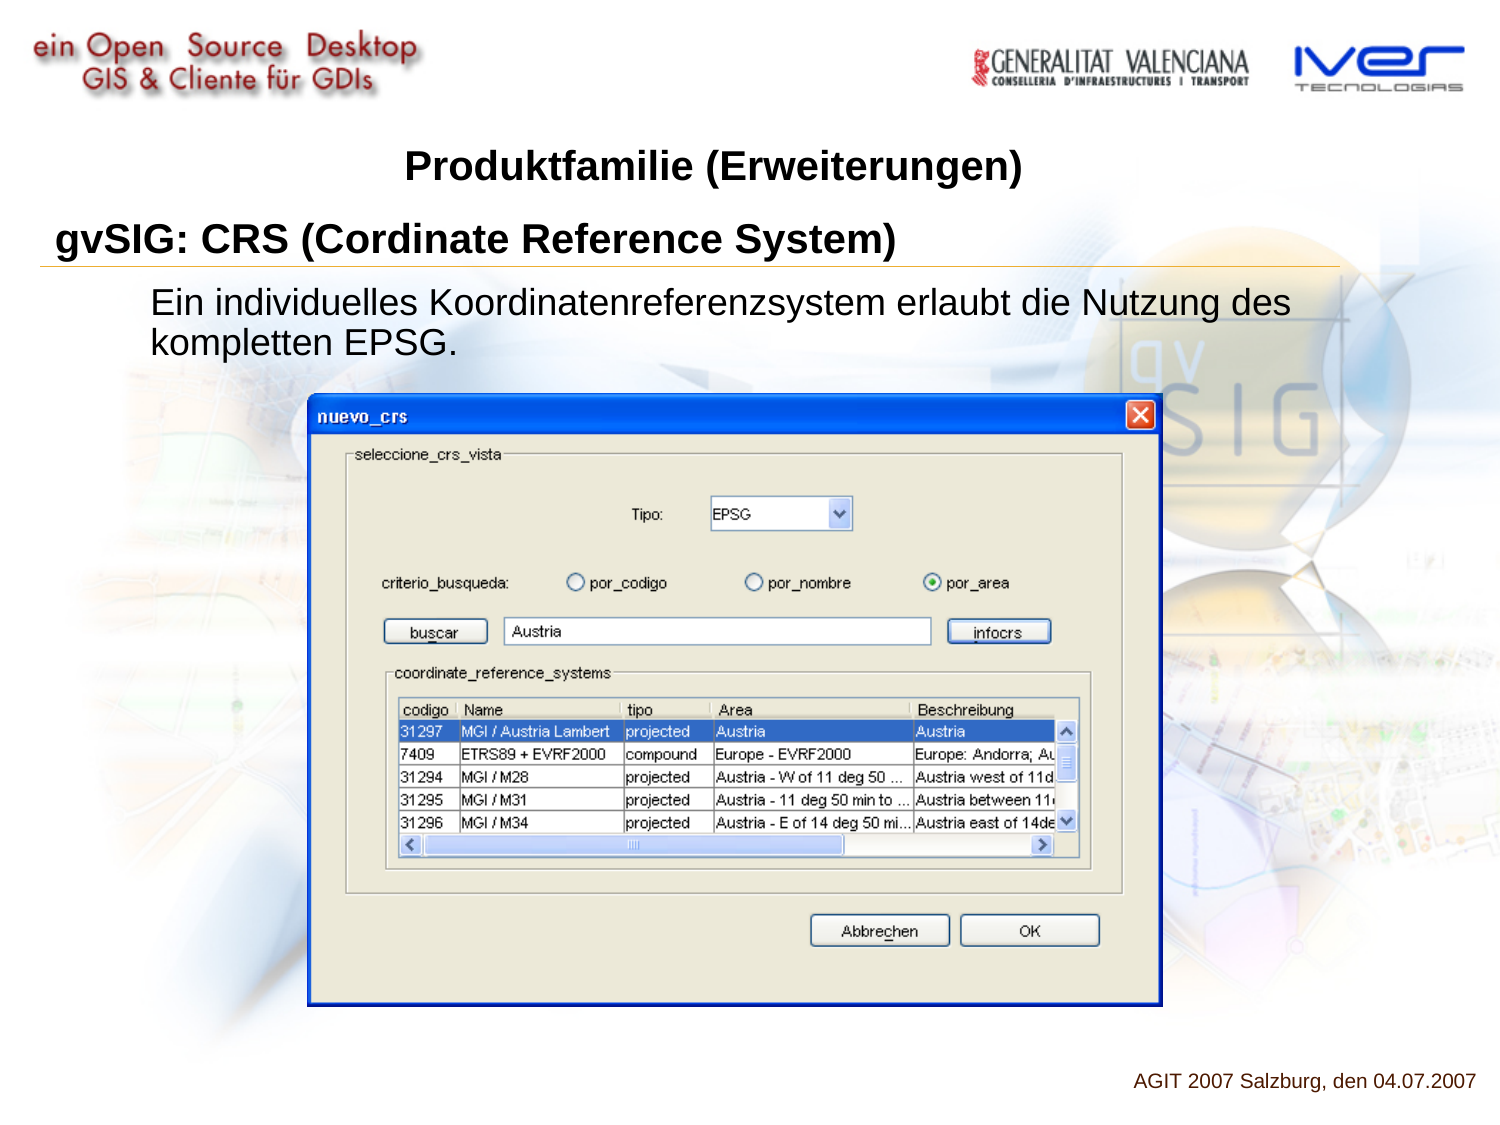

Produktfamilie (Erweiterungen)
gvSIG: CRS (Cordinate Reference System)
Ein individuelles Koordinatenreferenzsystem erlaubt die Nutzung des kompletten EPSG.
AGIT 2007 Salzburg, den 04.07.2007